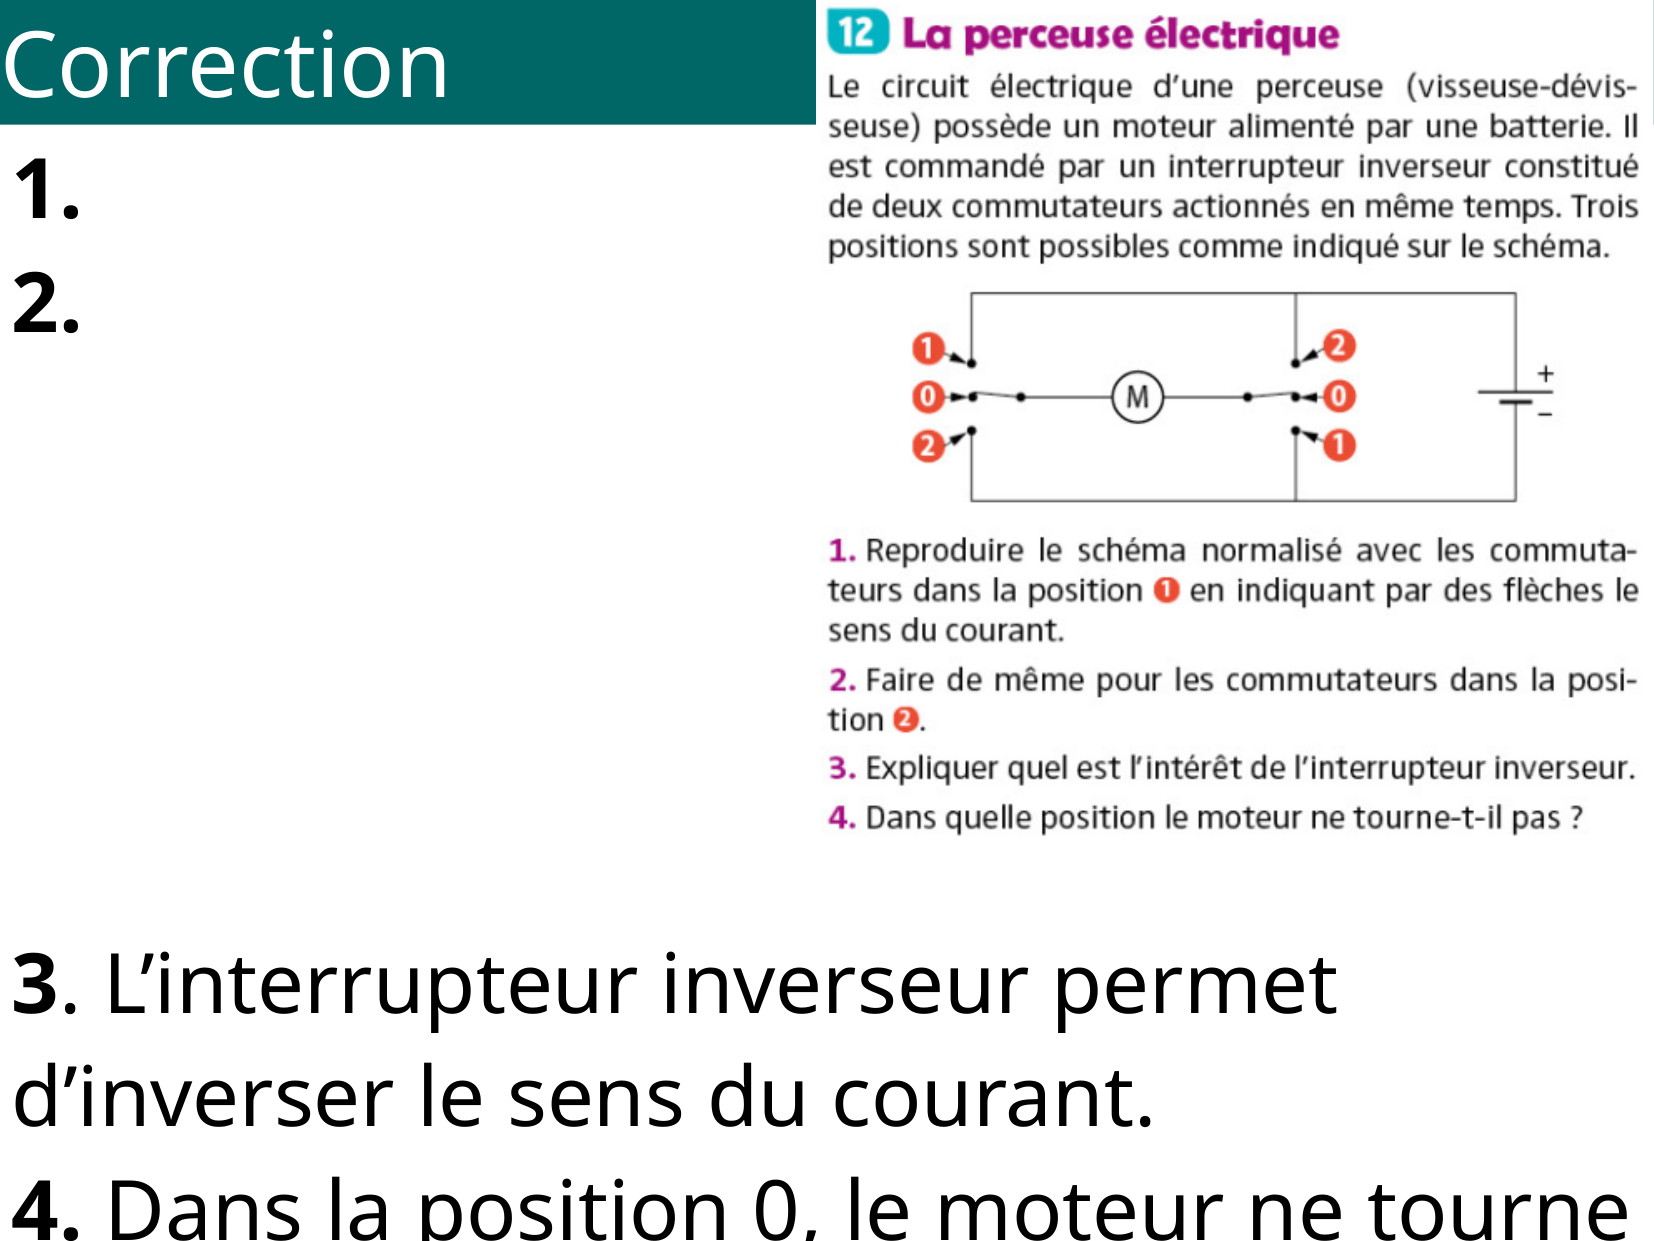

# Correction
1.
2.
3. L’interrupteur inverseur permet d’inverser le sens du courant.
4. Dans la position 0, le moteur ne tourne pas.